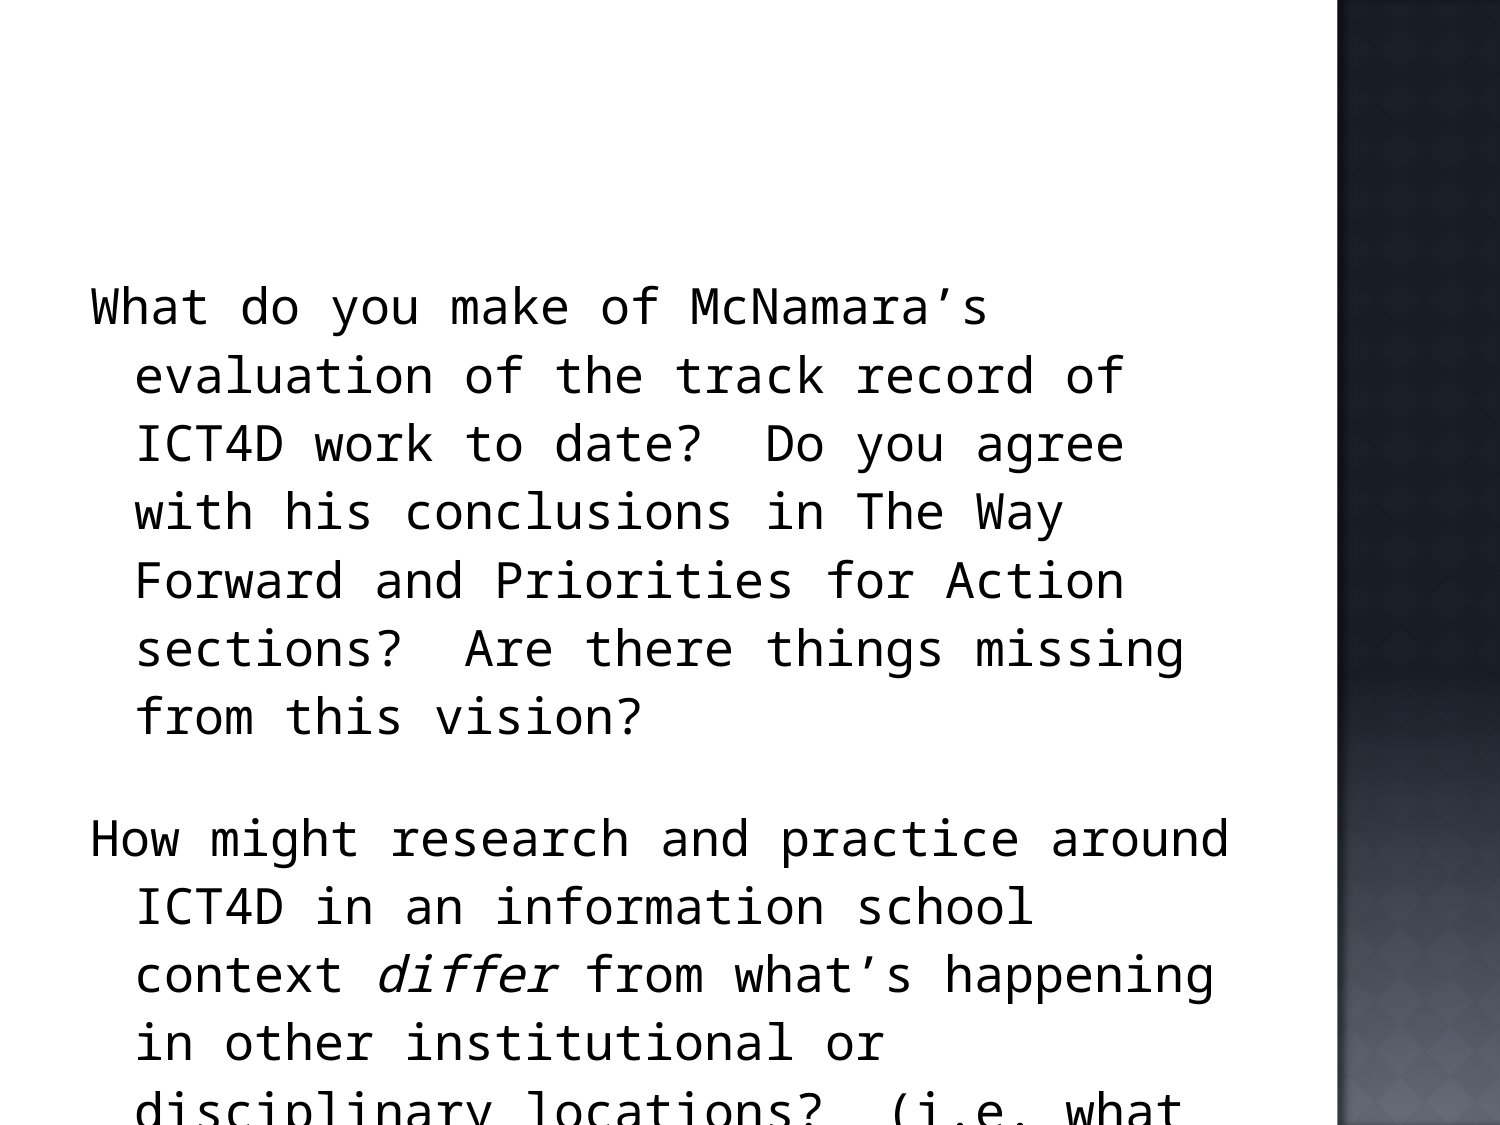

#
What do you make of McNamara’s evaluation of the track record of ICT4D work to date? Do you agree with his conclusions in The Way Forward and Priorities for Action sections? Are there things missing from this vision?
How might research and practice around ICT4D in an information school context differ from what’s happening in other institutional or disciplinary locations? (i.e. what are distinctive strengths and weaknesses of ‘doing’ ICT4D in an iSchool context)?